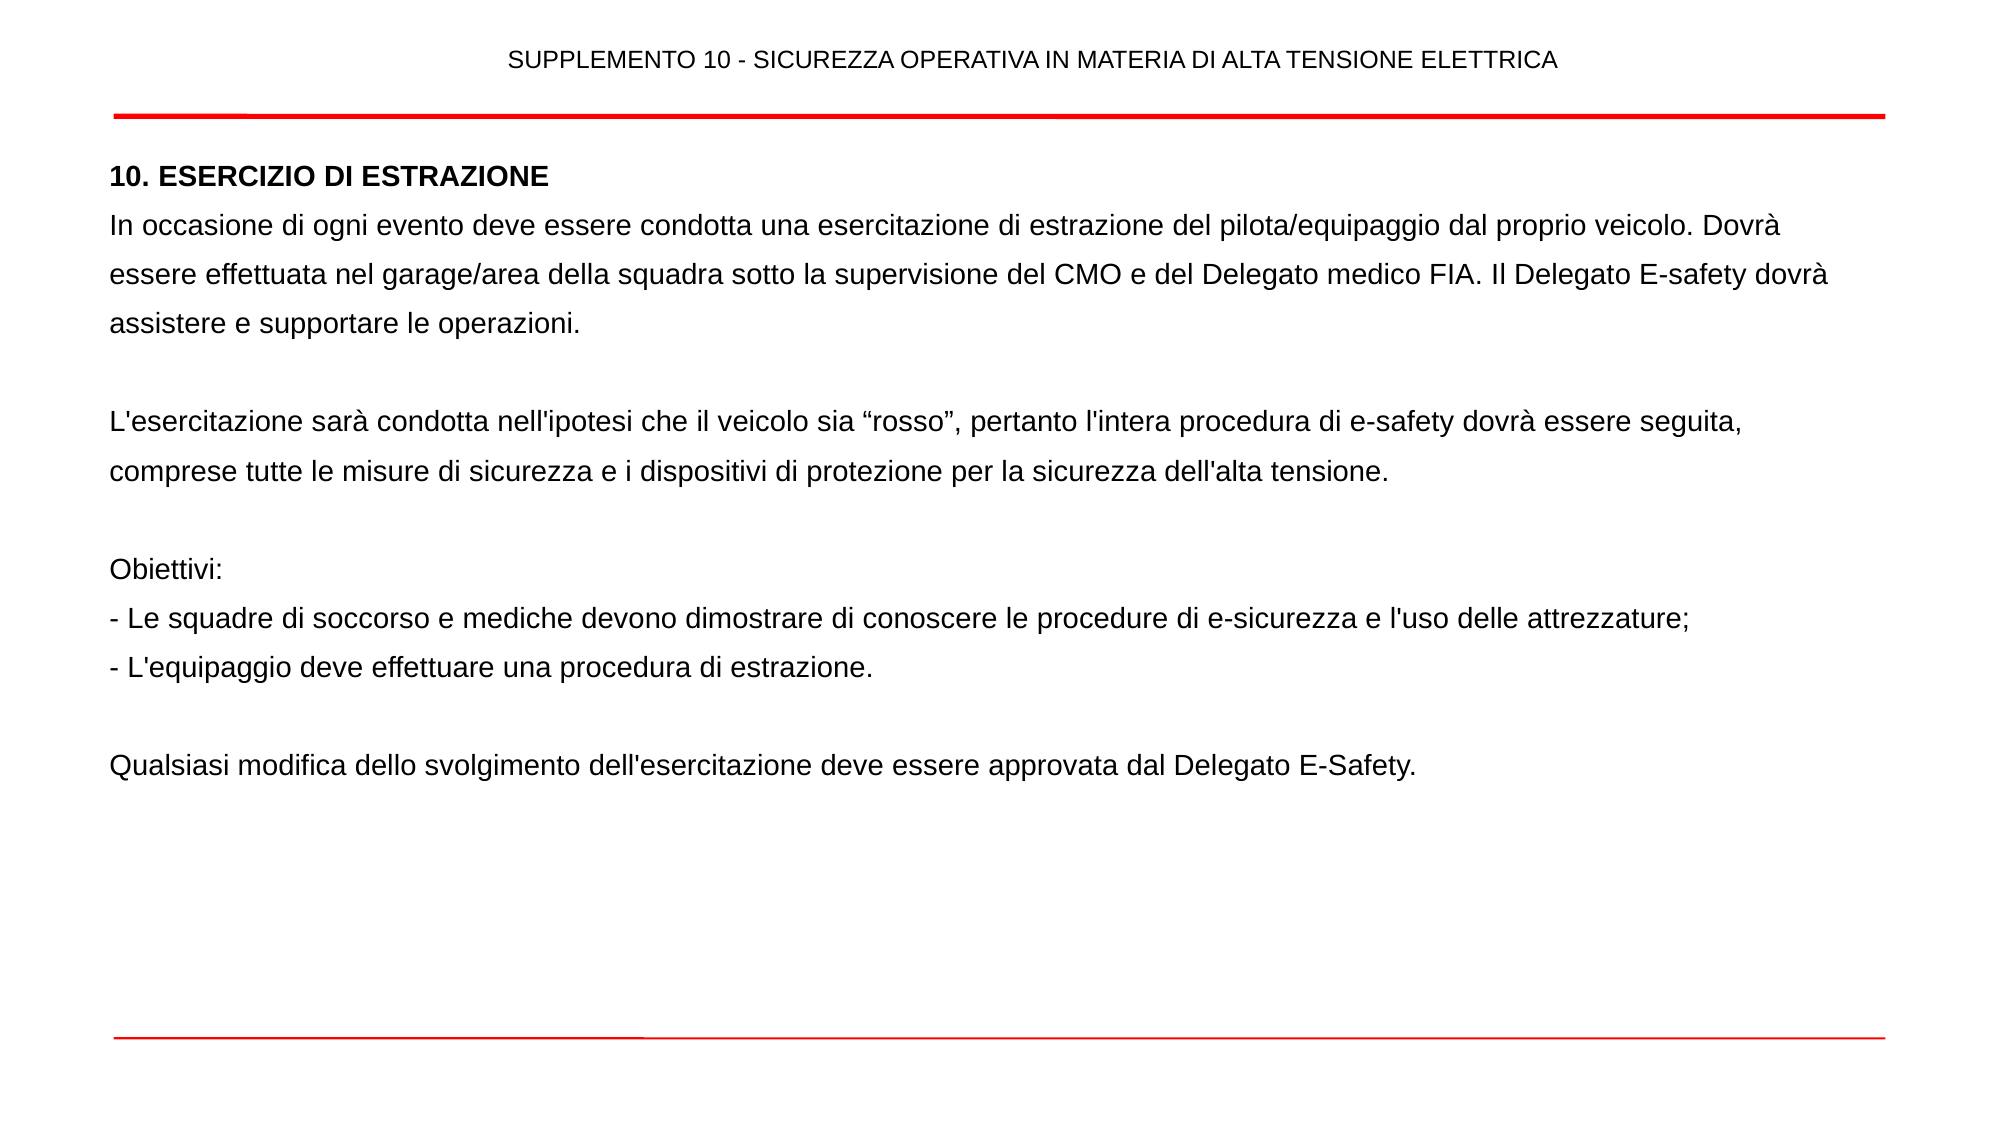

SUPPLEMENTO 10 - SICUREZZA OPERATIVA IN MATERIA DI ALTA TENSIONE ELETTRICA
10. ESERCIZIO DI ESTRAZIONE
In occasione di ogni evento deve essere condotta una esercitazione di estrazione del pilota/equipaggio dal proprio veicolo. Dovrà essere effettuata nel garage/area della squadra sotto la supervisione del CMO e del Delegato medico FIA. Il Delegato E-safety dovrà assistere e supportare le operazioni.
L'esercitazione sarà condotta nell'ipotesi che il veicolo sia “rosso”, pertanto l'intera procedura di e-safety dovrà essere seguita, comprese tutte le misure di sicurezza e i dispositivi di protezione per la sicurezza dell'alta tensione.
Obiettivi:
- Le squadre di soccorso e mediche devono dimostrare di conoscere le procedure di e-sicurezza e l'uso delle attrezzature;
- L'equipaggio deve effettuare una procedura di estrazione.
Qualsiasi modifica dello svolgimento dell'esercitazione deve essere approvata dal Delegato E-Safety.